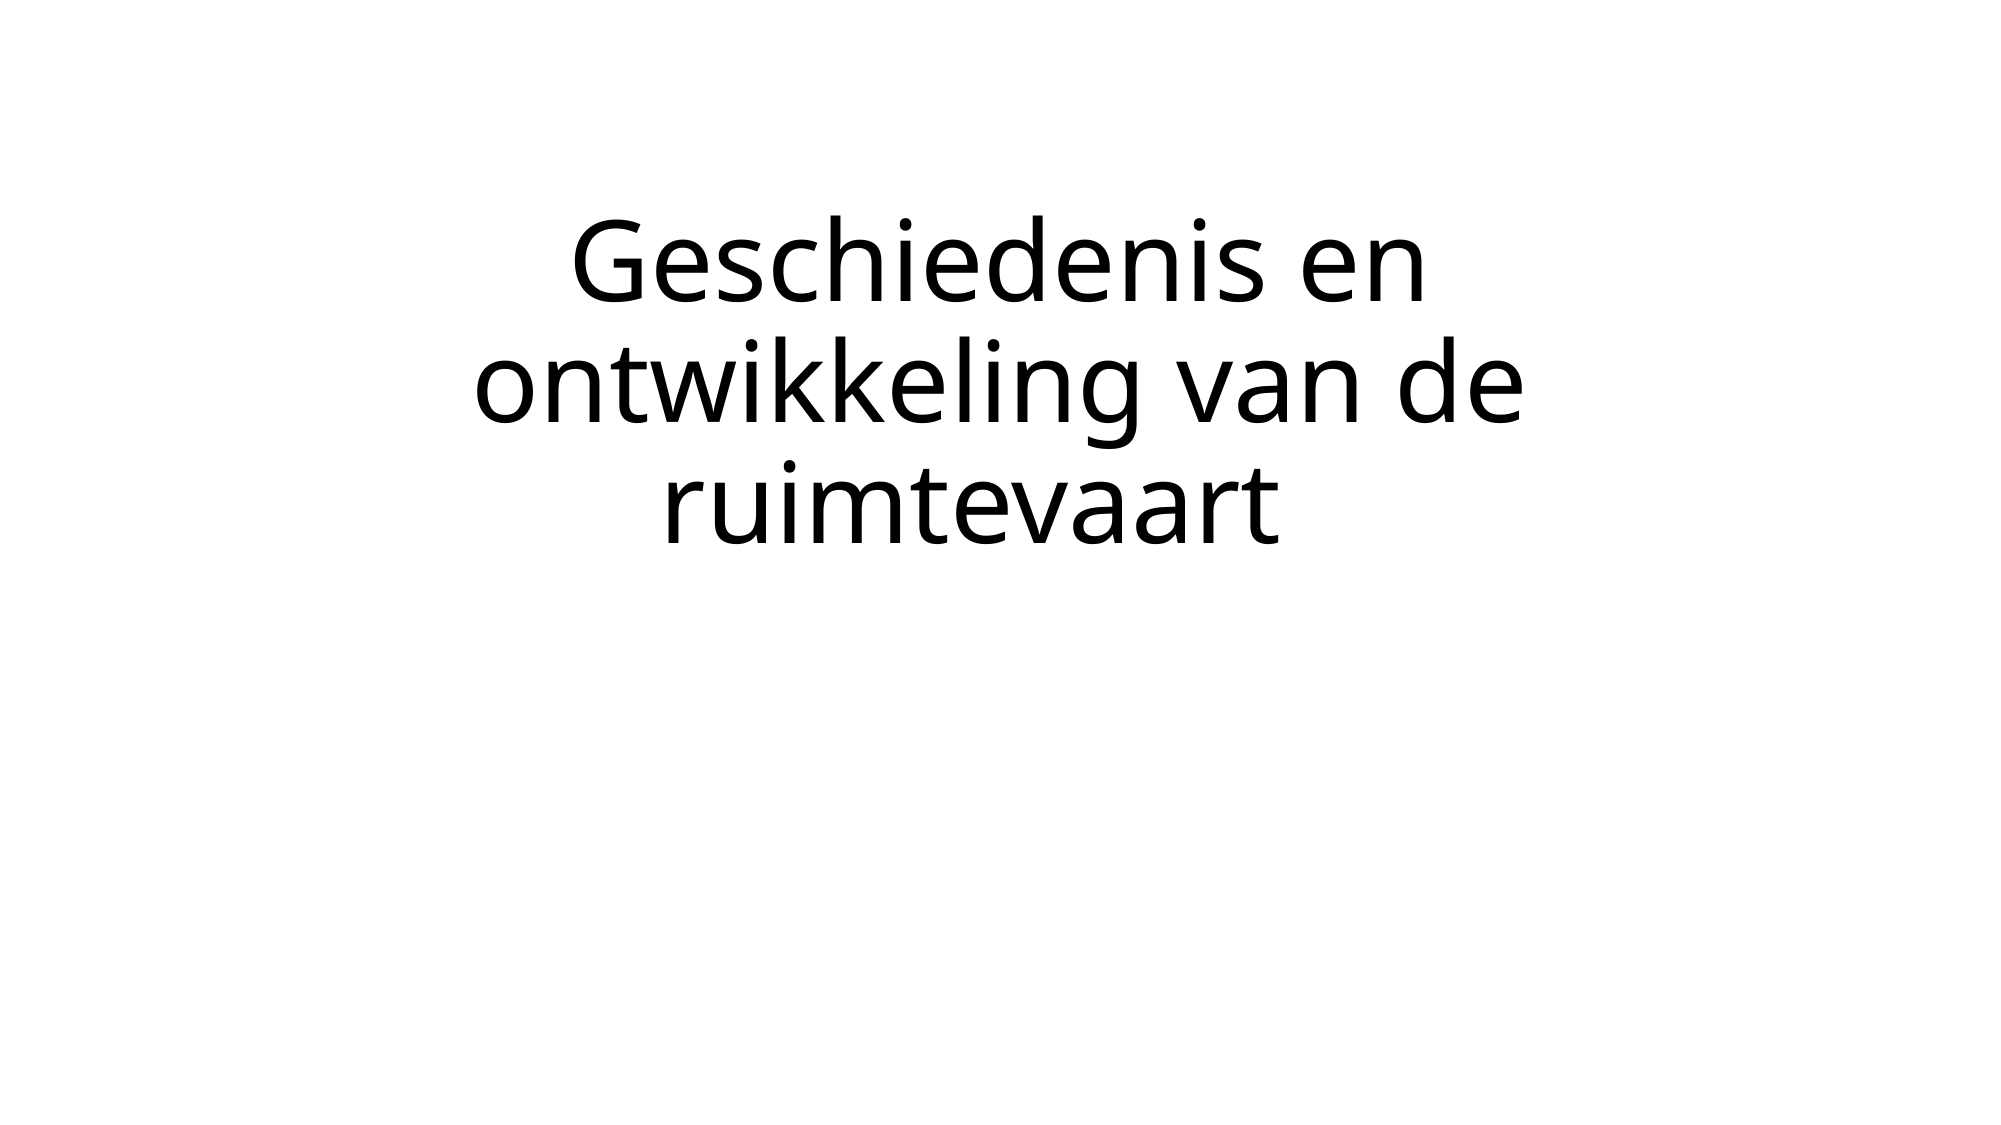

# Geschiedenis en ontwikkeling van de ruimtevaart